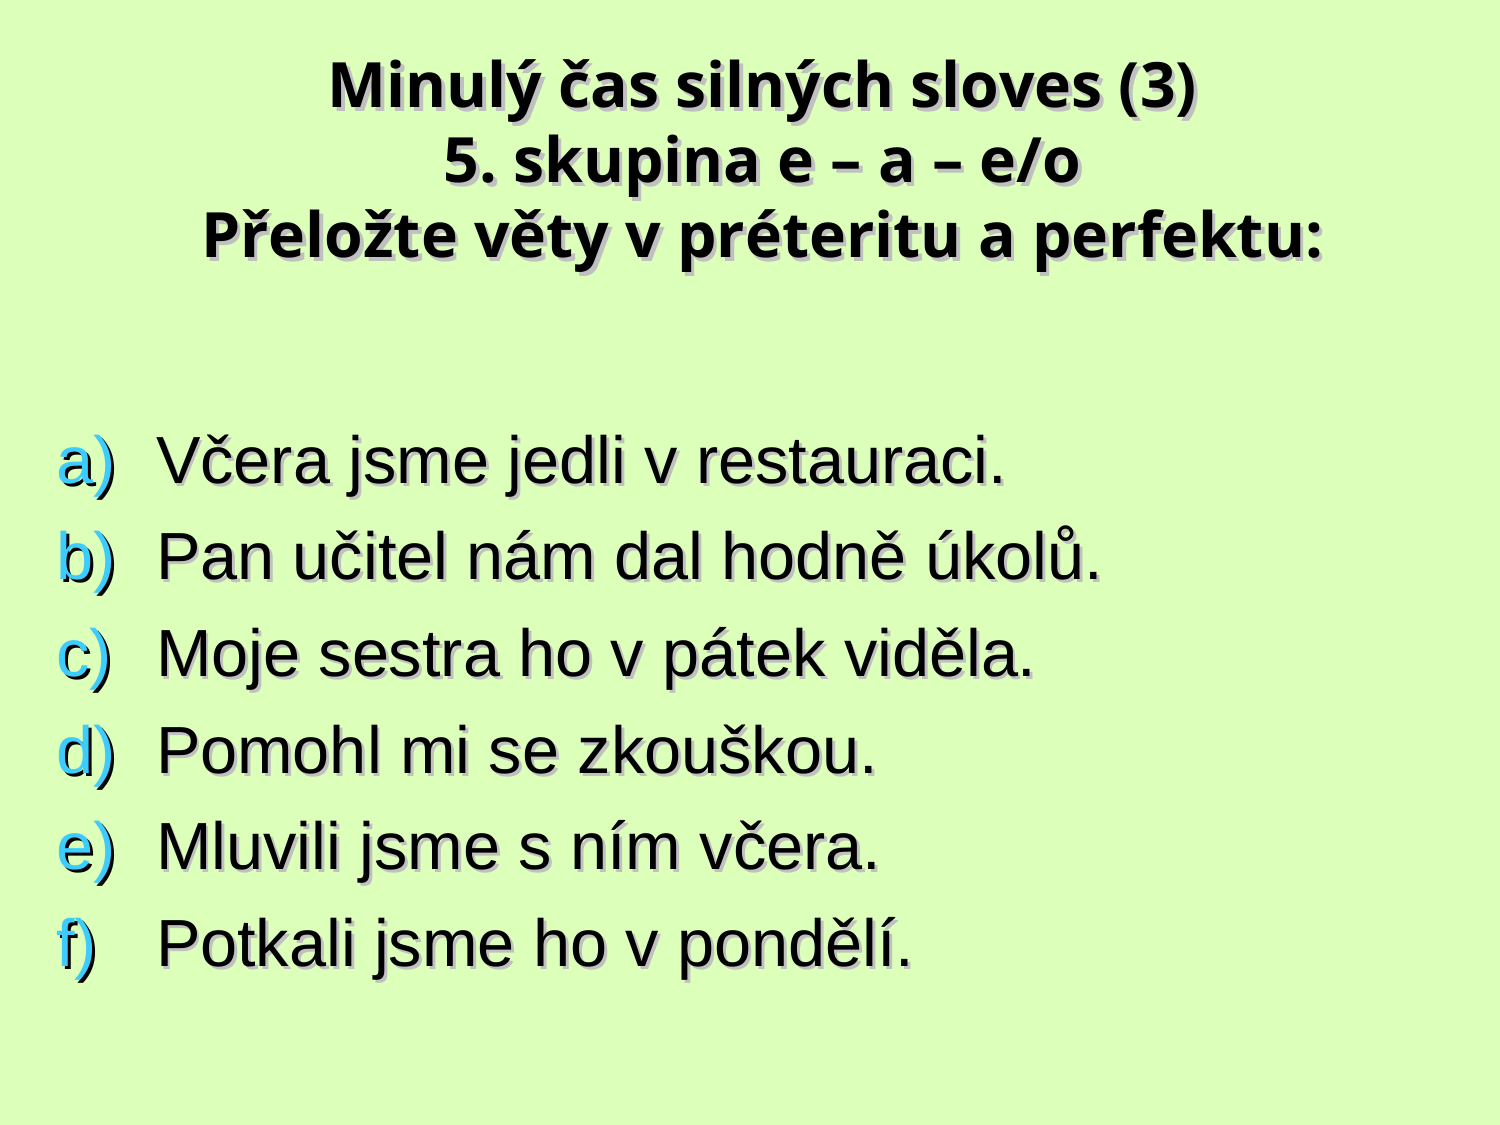

# Minulý čas silných sloves (3) 5. skupina e – a – e/o Přeložte věty v préteritu a perfektu:
Včera jsme jedli v restauraci.
Pan učitel nám dal hodně úkolů.
Moje sestra ho v pátek viděla.
Pomohl mi se zkouškou.
Mluvili jsme s ním včera.
Potkali jsme ho v pondělí.